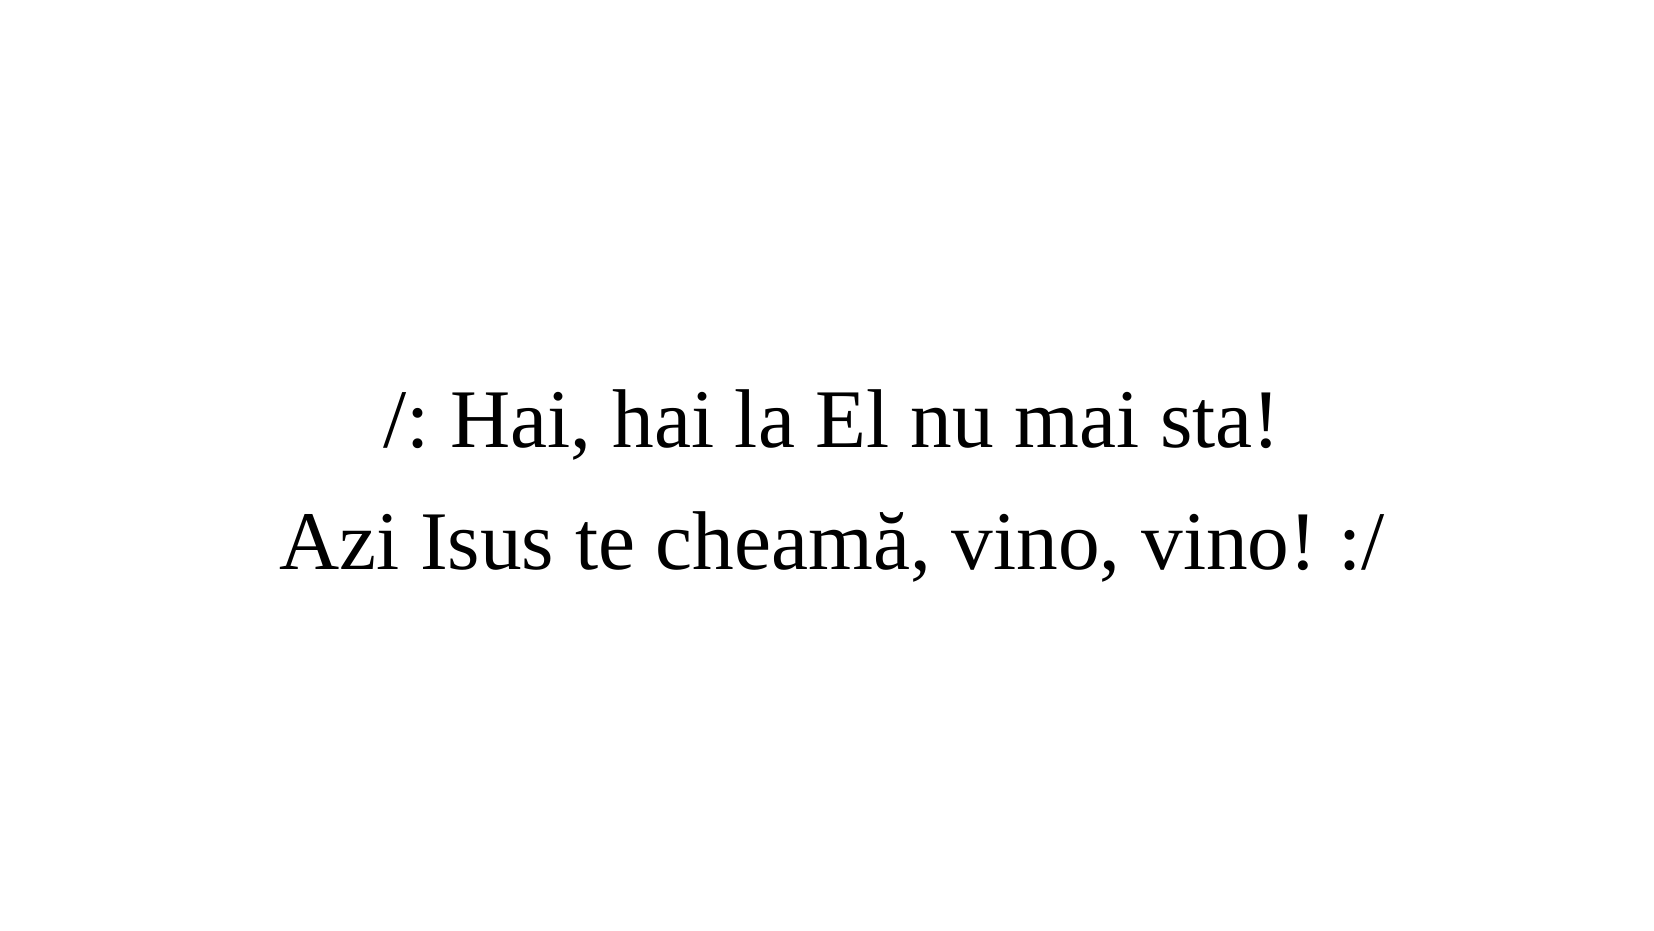

# /: Hai, hai la El nu mai sta!
Azi Isus te cheamă, vino, vino! :/